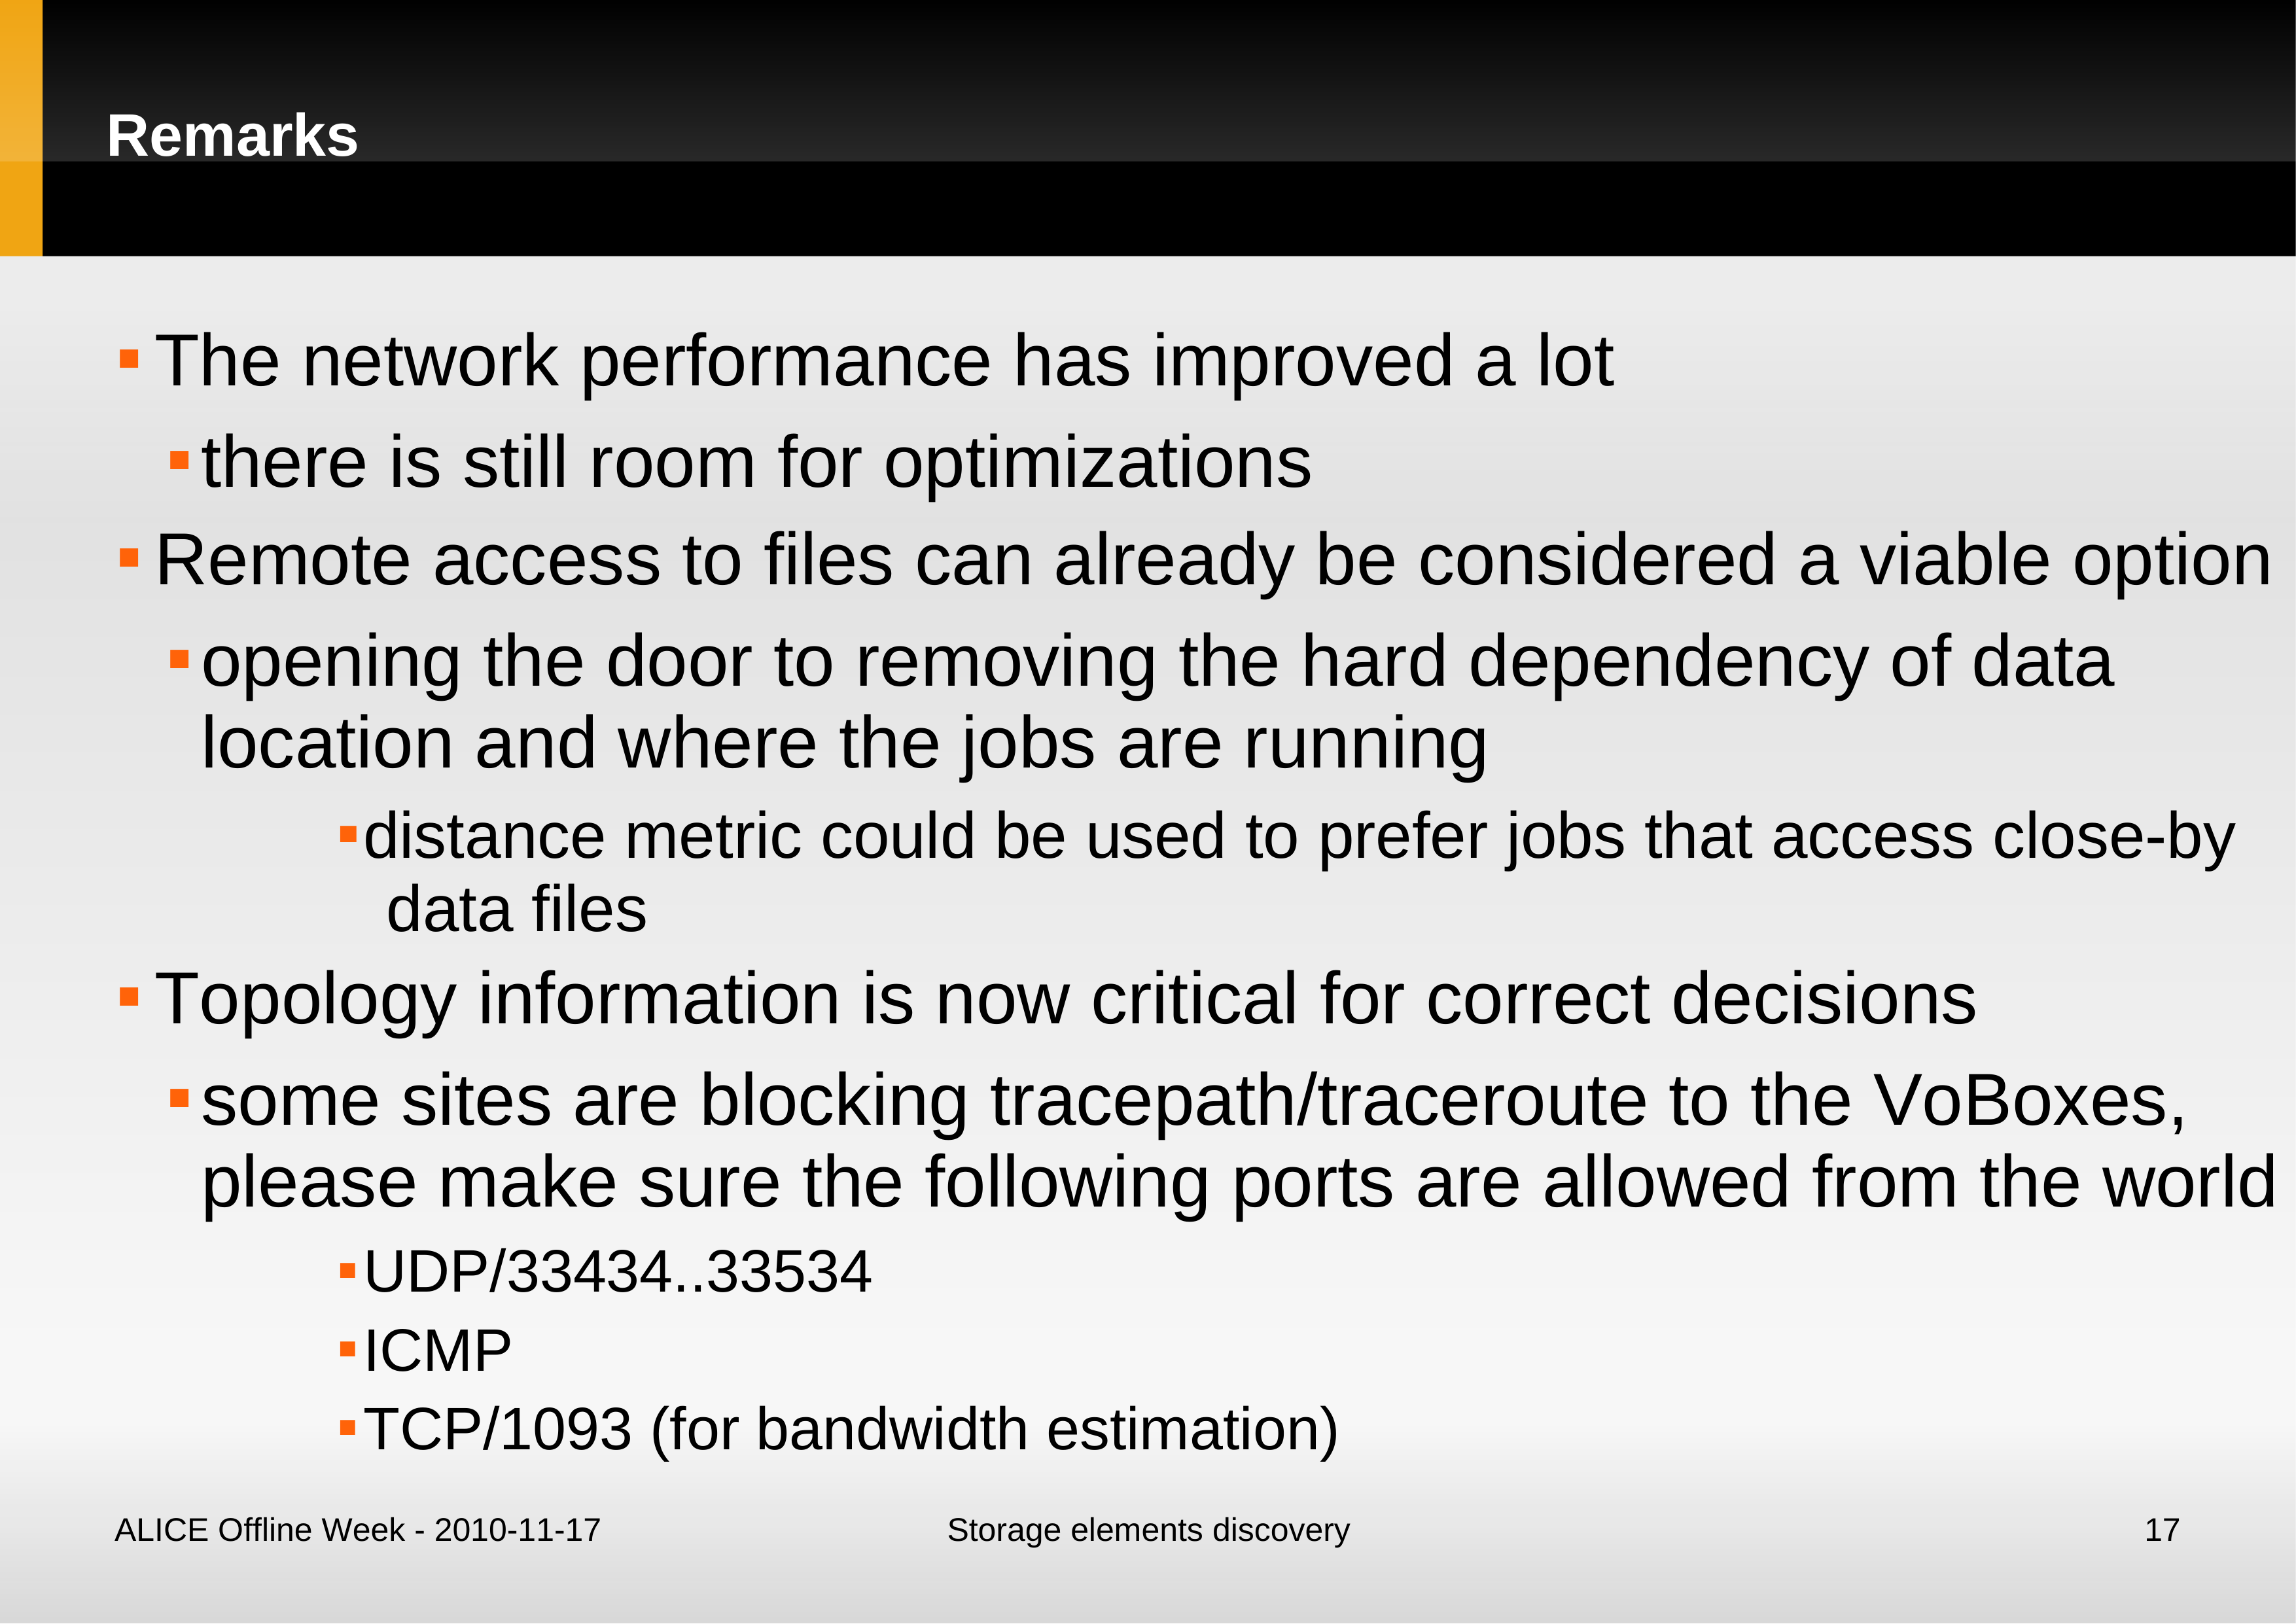

# Remarks
The network performance has improved a lot
there is still room for optimizations
Remote access to files can already be considered a viable option
opening the door to removing the hard dependency of data location and where the jobs are running
distance metric could be used to prefer jobs that access close-by data files
Topology information is now critical for correct decisions
some sites are blocking tracepath/traceroute to the VoBoxes, please make sure the following ports are allowed from the world
UDP/33434..33534
ICMP
TCP/1093 (for bandwidth estimation)
ALICE Offline Week - 2010-11-17
Storage elements discovery
17